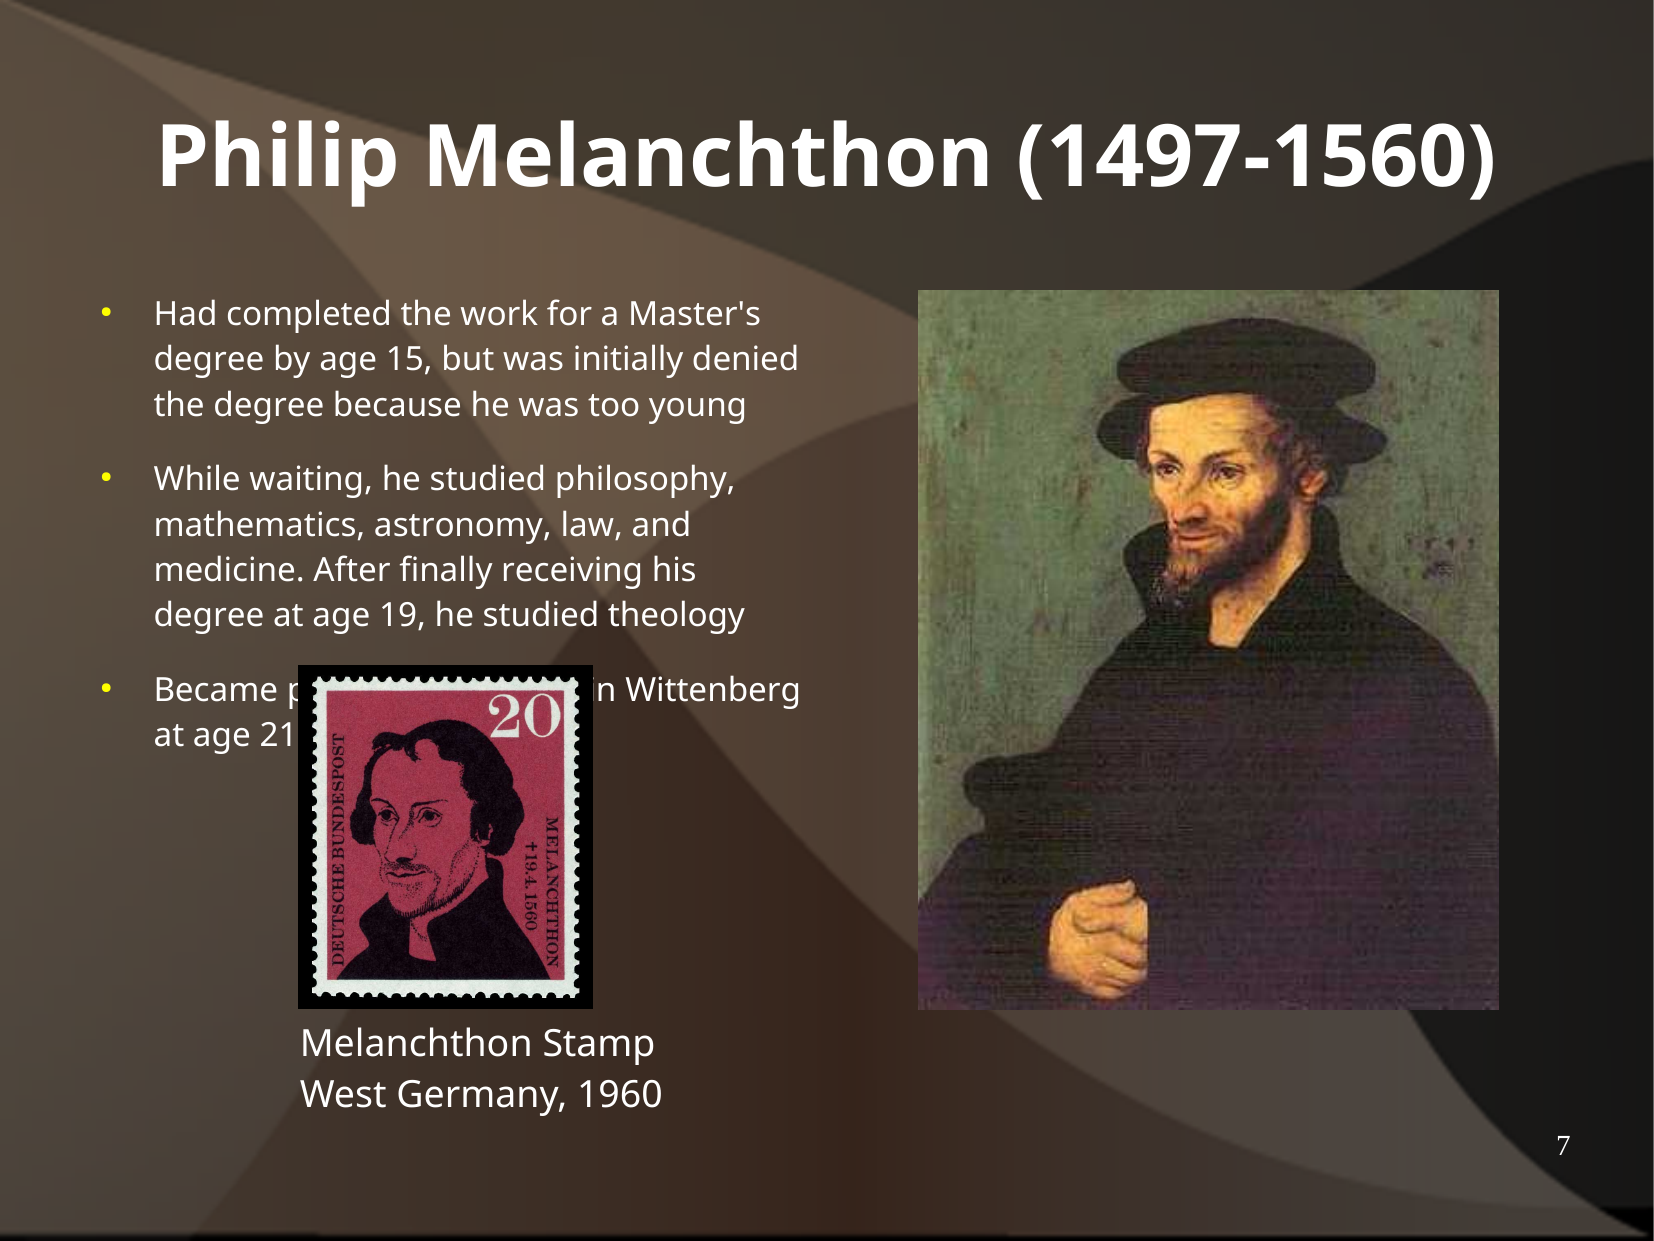

# Philip Melanchthon (1497-1560)
Had completed the work for a Master's degree by age 15, but was initially denied the degree because he was too young
While waiting, he studied philosophy, mathematics, astronomy, law, and medicine. After finally receiving his degree at age 19, he studied theology
Became professor of Greek in Wittenberg at age 21
Melanchthon Stamp
West Germany, 1960
7